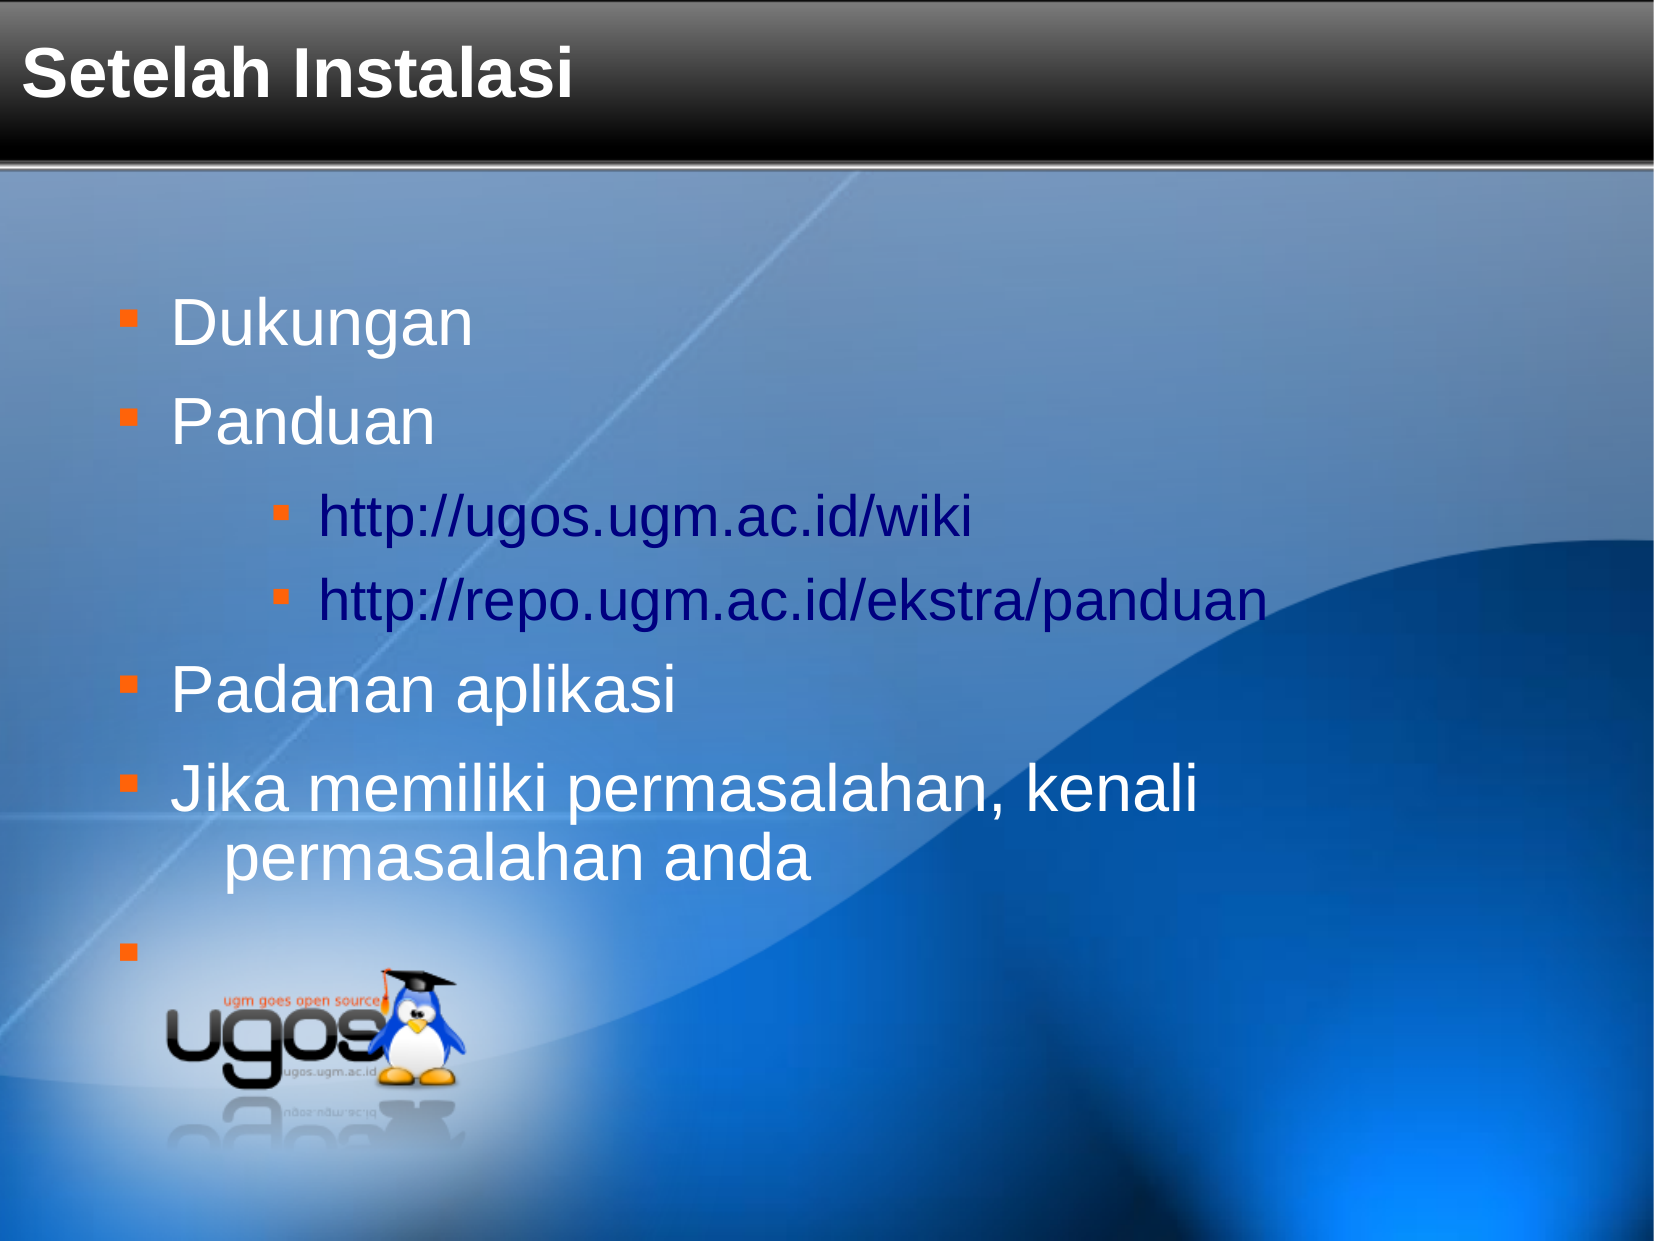

# Setelah Instalasi
Dukungan
Panduan
http://ugos.ugm.ac.id/wiki
http://repo.ugm.ac.id/ekstra/panduan
Padanan aplikasi
Jika memiliki permasalahan, kenali permasalahan anda